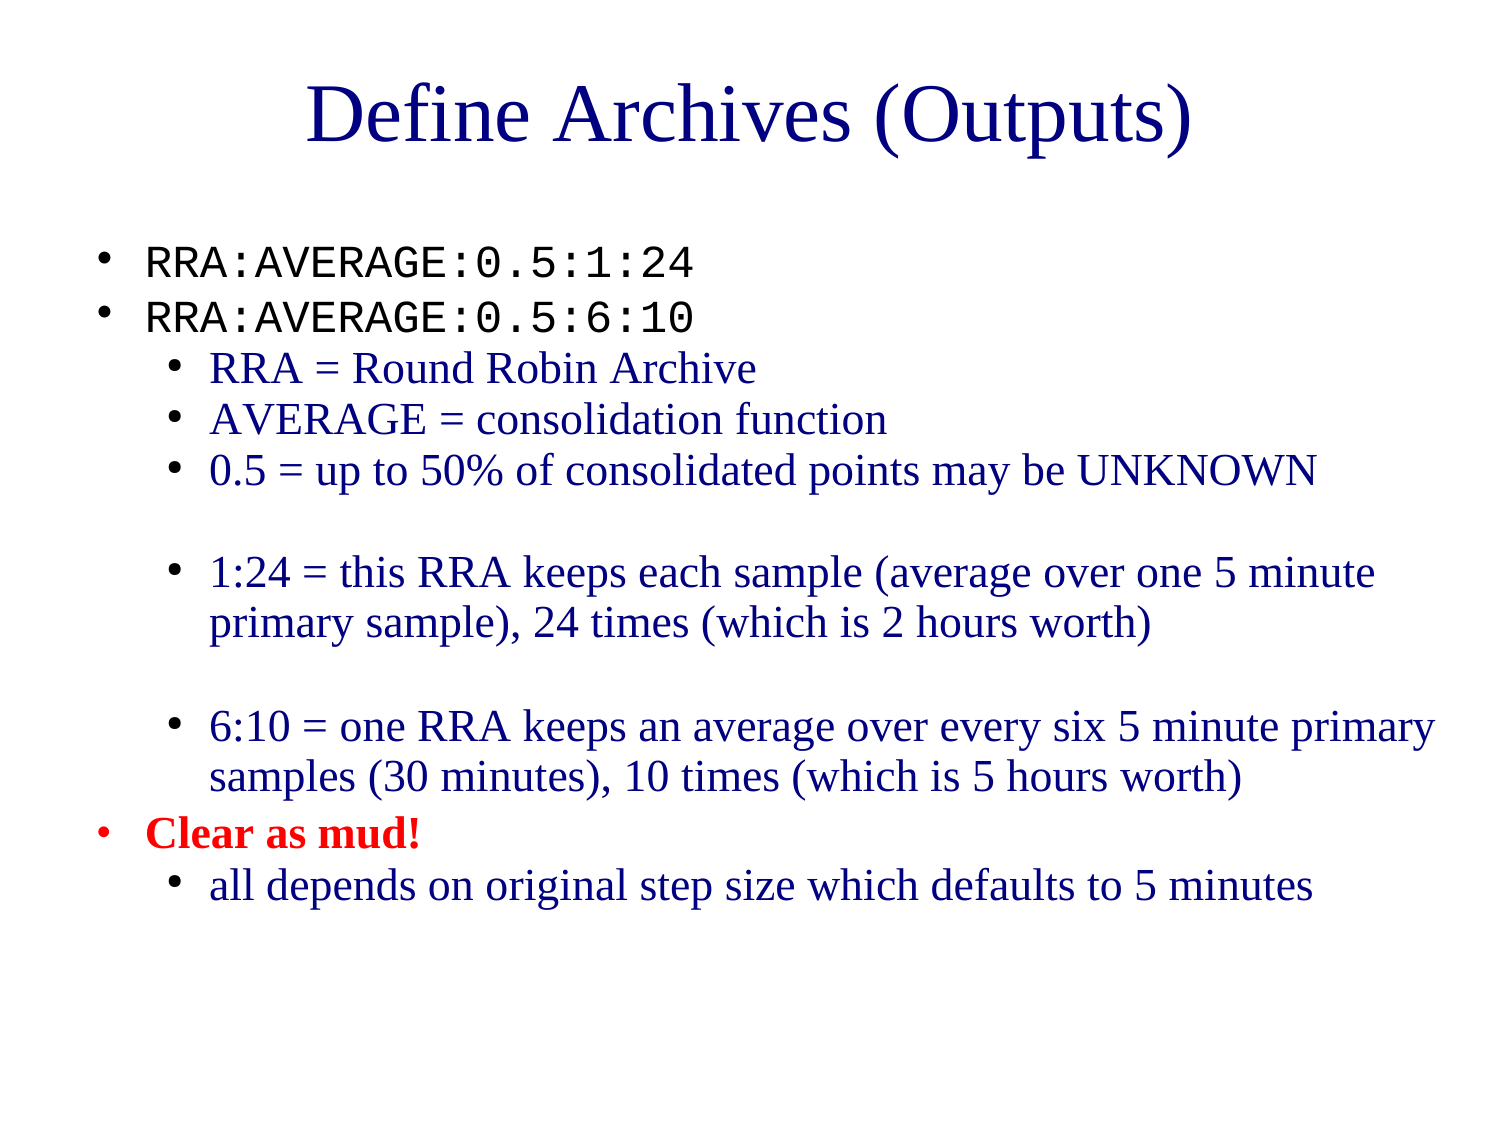

Define Archives (Outputs)‏
RRA:AVERAGE:0.5:1:24
RRA:AVERAGE:0.5:6:10
RRA = Round Robin Archive
AVERAGE = consolidation function
0.5 = up to 50% of consolidated points may be UNKNOWN
1:24 = this RRA keeps each sample (average over one 5 minute primary sample), 24 times (which is 2 hours worth)‏
6:10 = one RRA keeps an average over every six 5 minute primary samples (30 minutes), 10 times (which is 5 hours worth)‏
Clear as mud!
all depends on original step size which defaults to 5 minutes